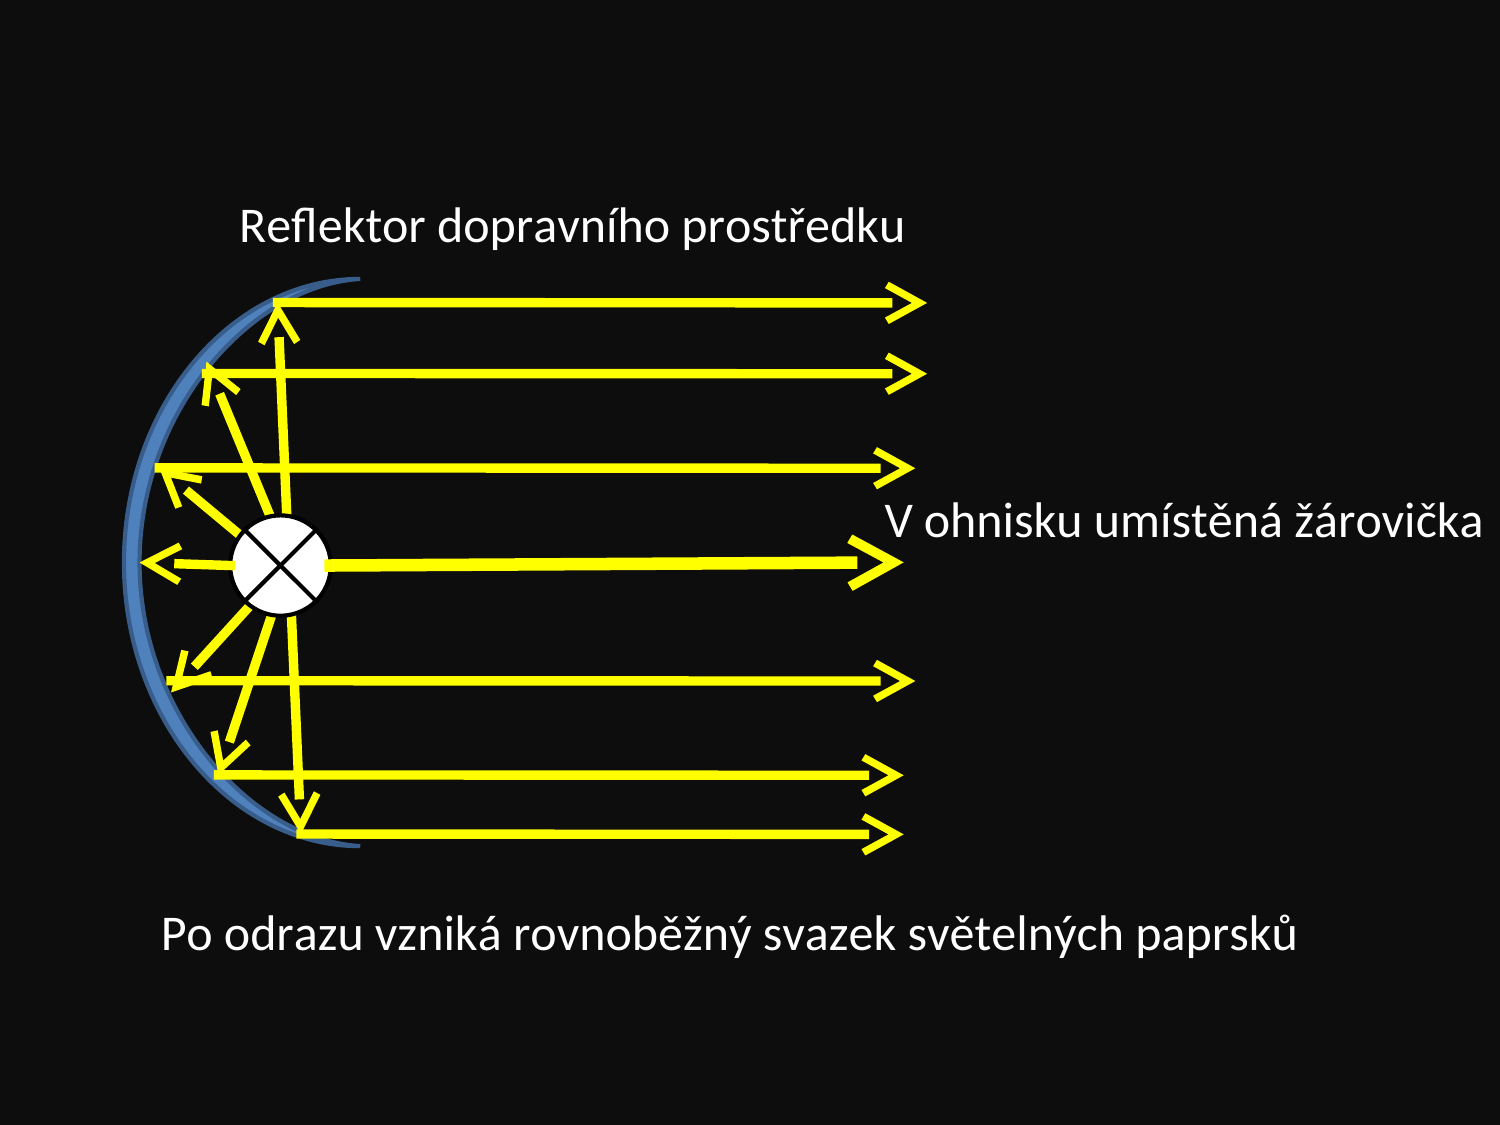

Reflektor dopravního prostředku
V ohnisku umístěná žárovička
Po odrazu vzniká rovnoběžný svazek světelných paprsků